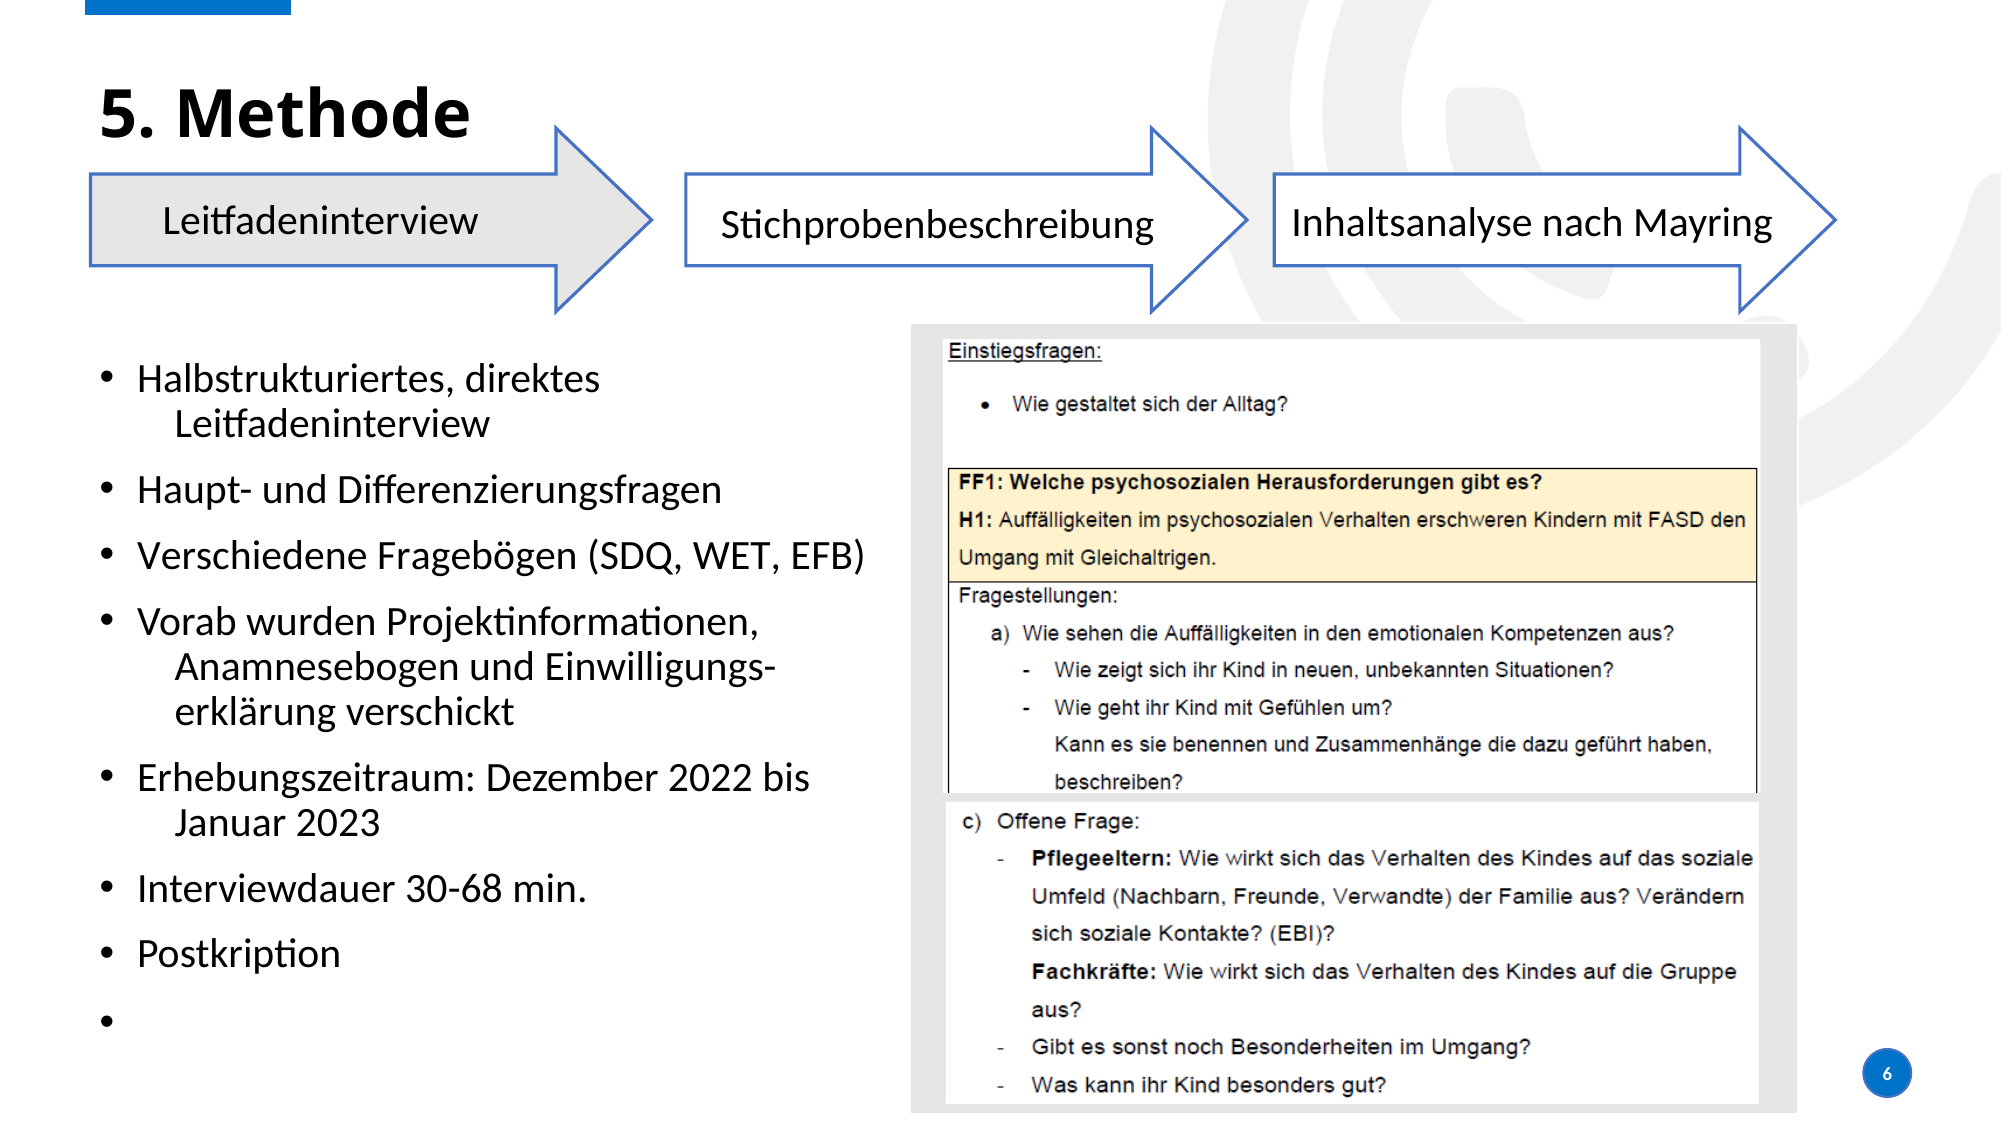

5. Methode
Leitfadeninterview
Inhaltsanalyse nach Mayring
Stichprobenbeschreibung
# Halbstrukturiertes, direktes Leitfadeninterview
Haupt- und Differenzierungsfragen
Verschiedene Fragebögen (SDQ, WET, EFB)
Vorab wurden Projektinformationen, Anamnesebogen und Einwilligungs-erklärung verschickt
Erhebungszeitraum: Dezember 2022 bis Januar 2023
Interviewdauer 30-68 min.
Postkription
6